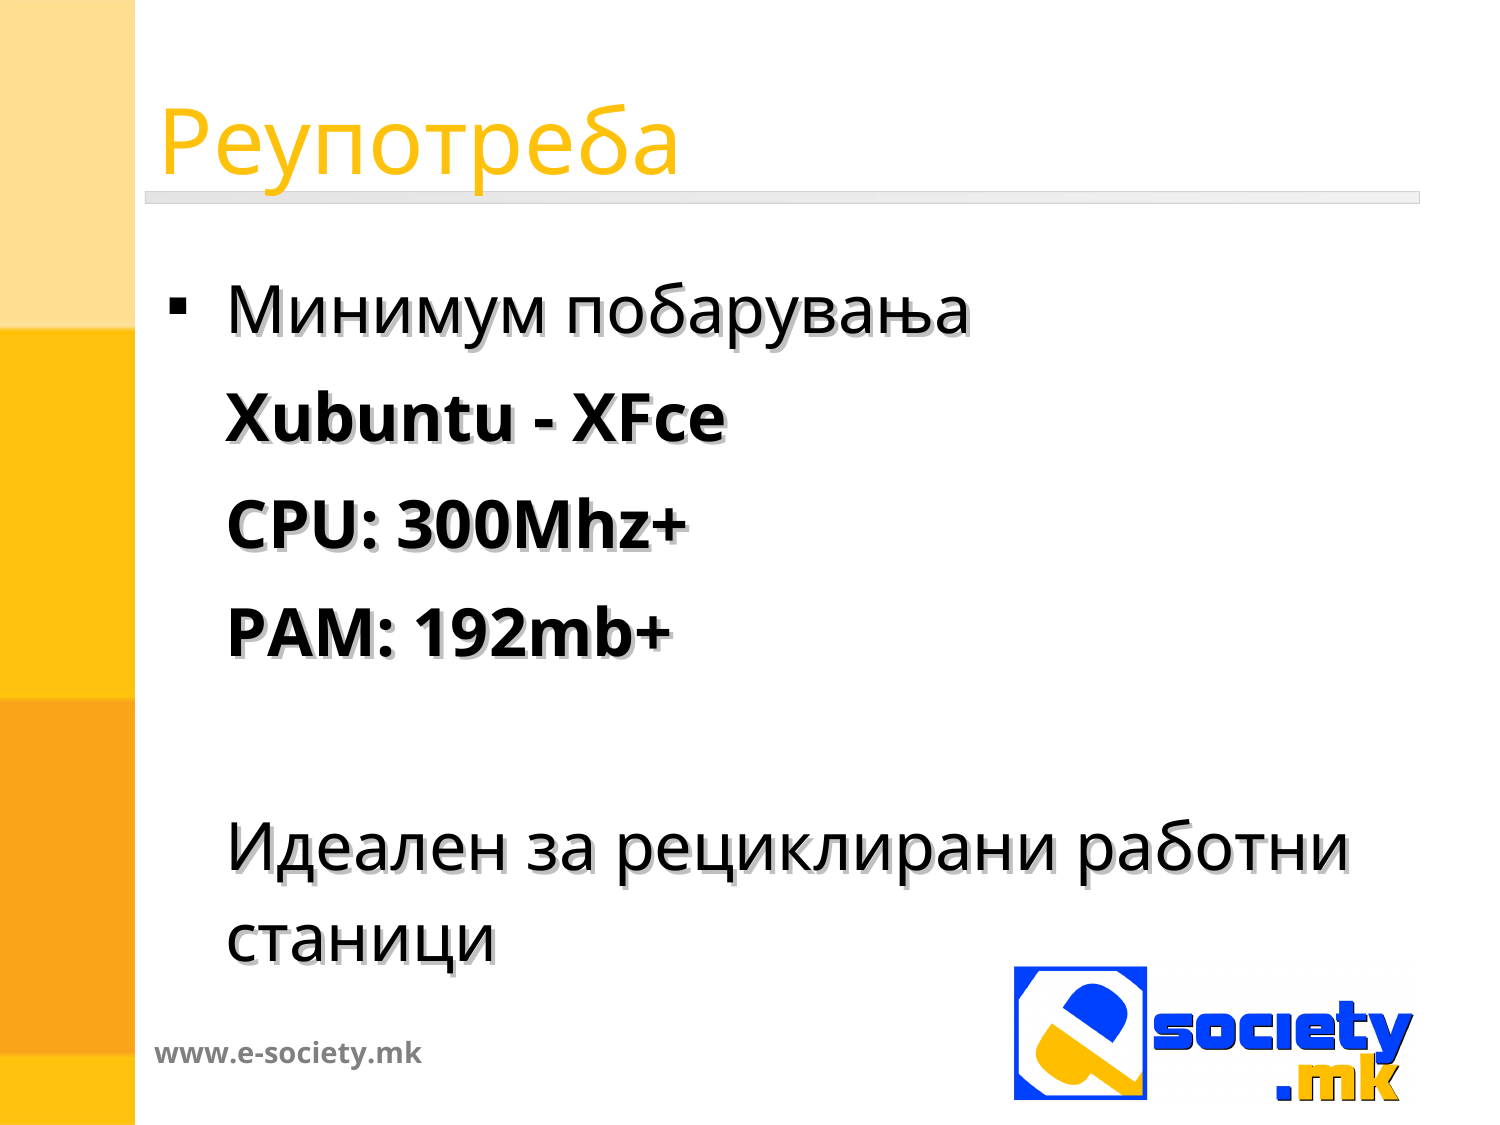

# Реупотреба
Минимум побарувања
Xubuntu - XFce
CPU: 300Mhz+
РAM: 192mb+
Идеален за рециклирани работни станици